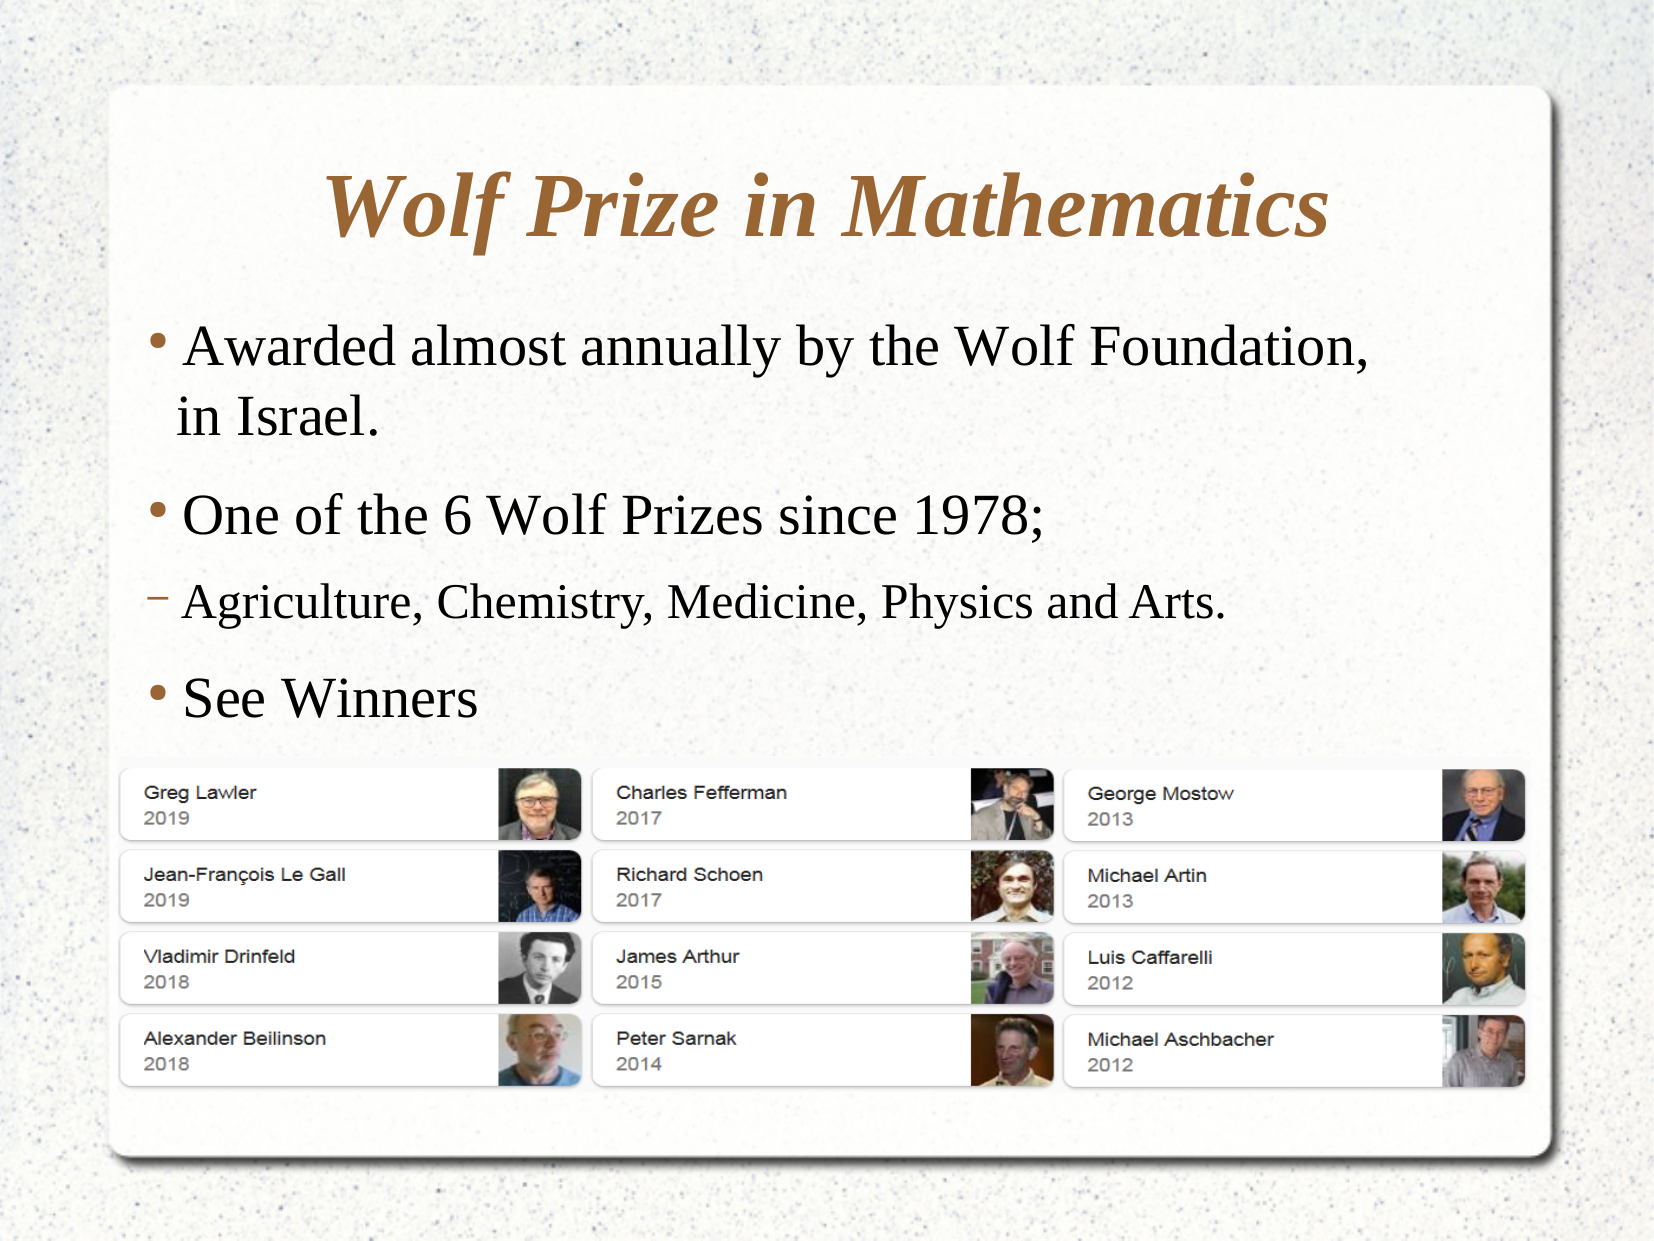

# Wolf Prize in Mathematics
 Awarded almost annually by the Wolf Foundation,
 in Israel.
 One of the 6 Wolf Prizes since 1978;
 Agriculture, Chemistry, Medicine, Physics and Arts.
 See Winners